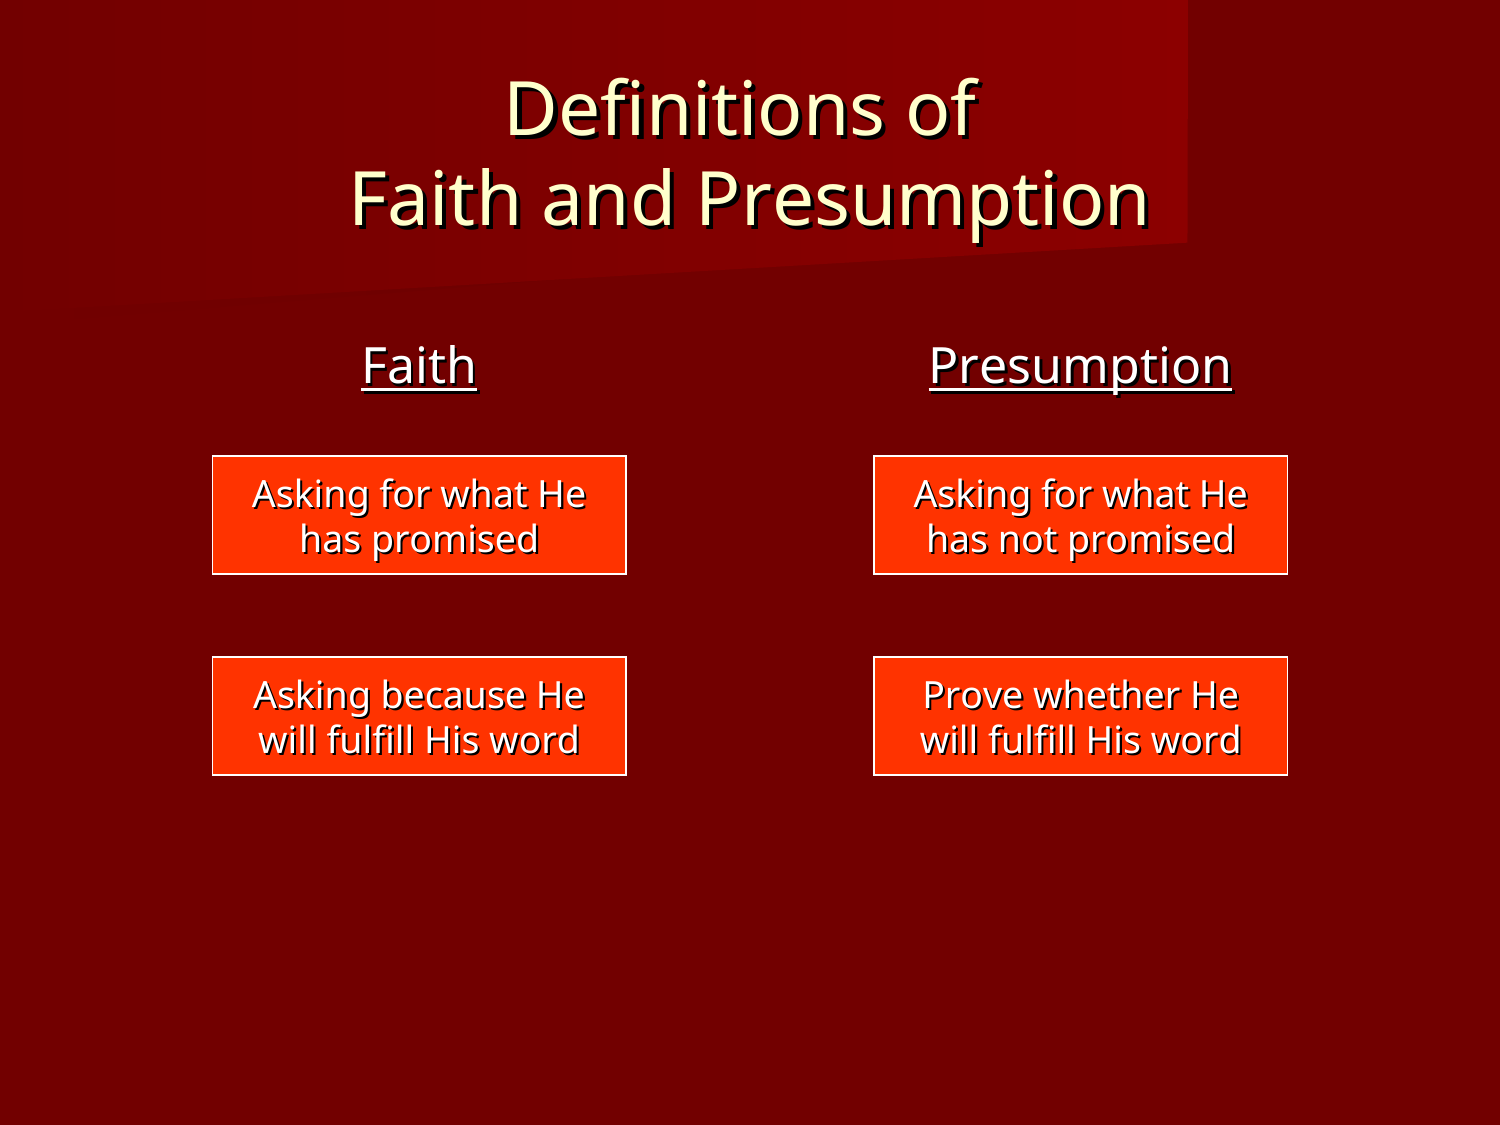

# Definitions of Faith and Presumption
Faith
Presumption
Asking for what He has promised
Asking for what He has not promised
Asking because He will fulfill His word
Prove whether He will fulfill His word